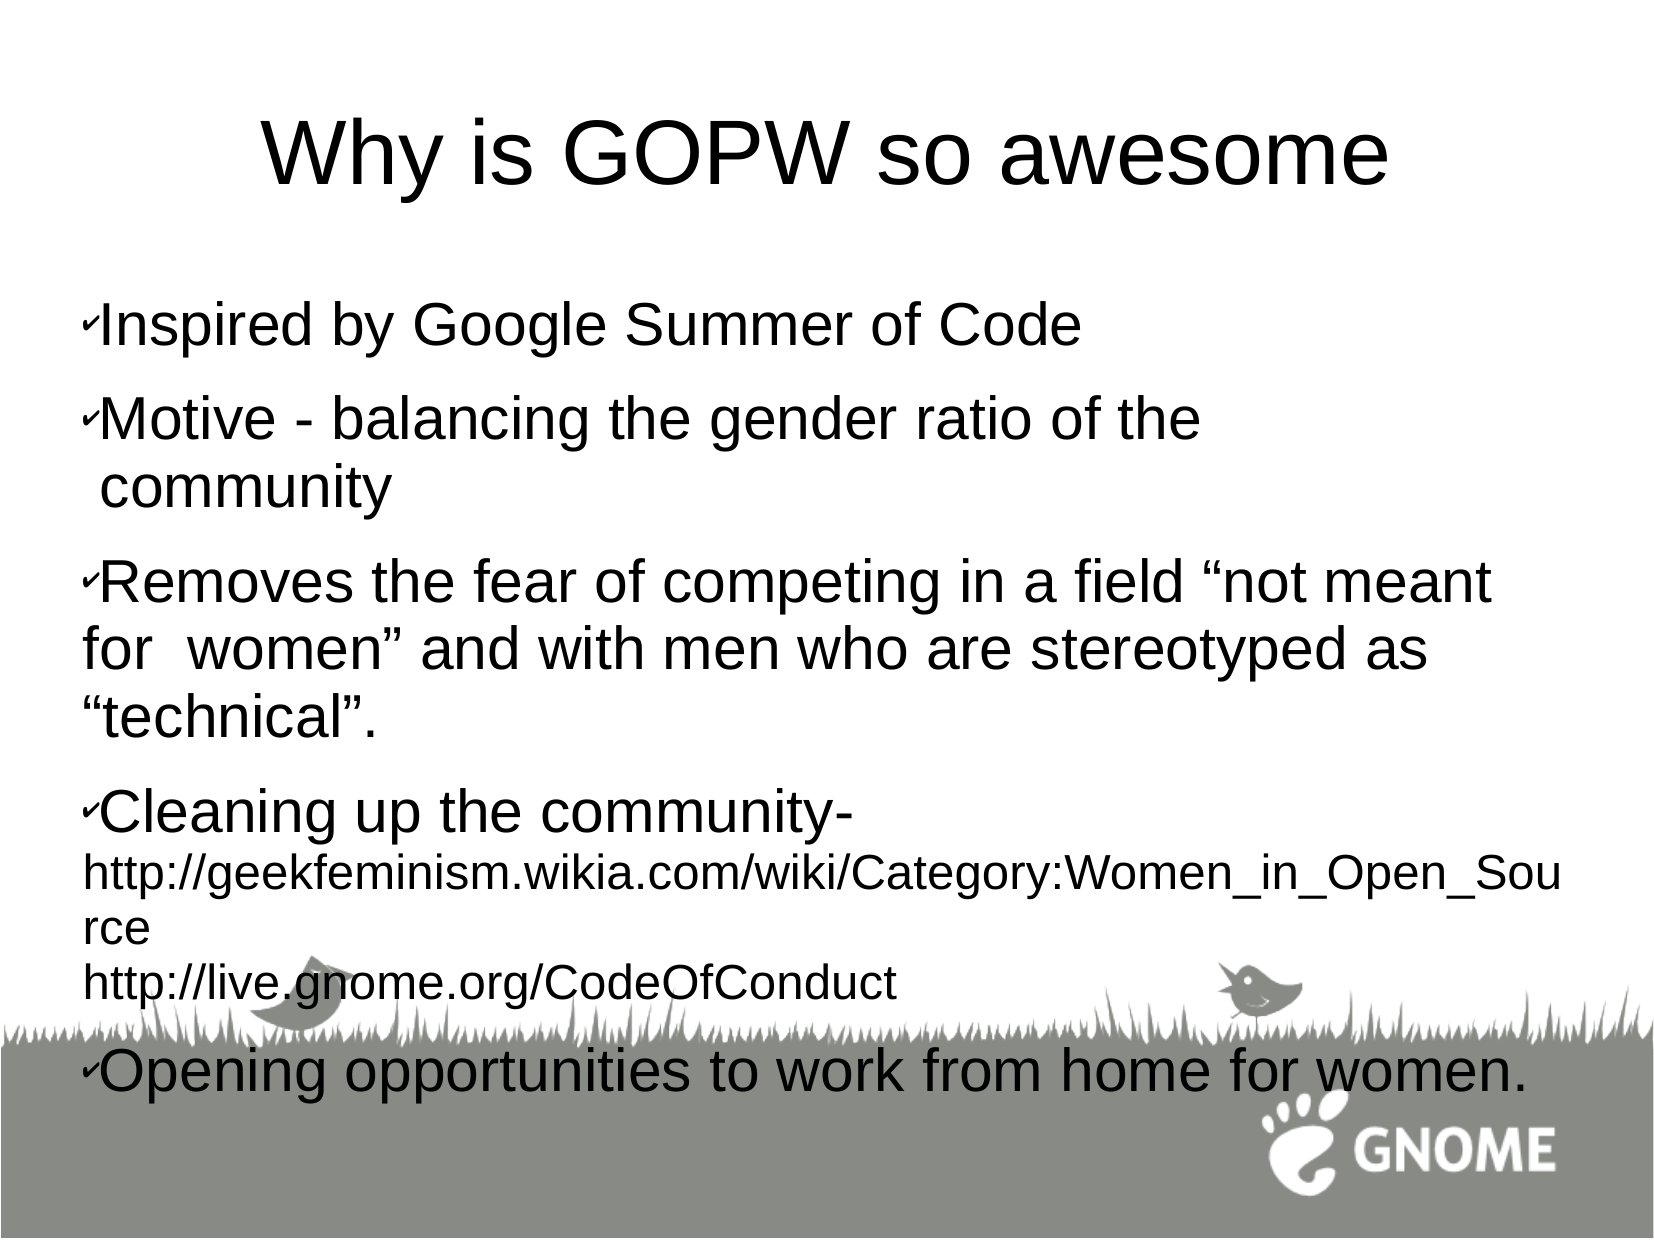

# Why is GOPW so awesome
Inspired by Google Summer of Code
Motive - balancing the gender ratio of the
 community
Removes the fear of competing in a field “not meant for women” and with men who are stereotyped as “technical”.
Cleaning up the community- http://geekfeminism.wikia.com/wiki/Category:Women_in_Open_Source
http://live.gnome.org/CodeOfConduct
Opening opportunities to work from home for women.